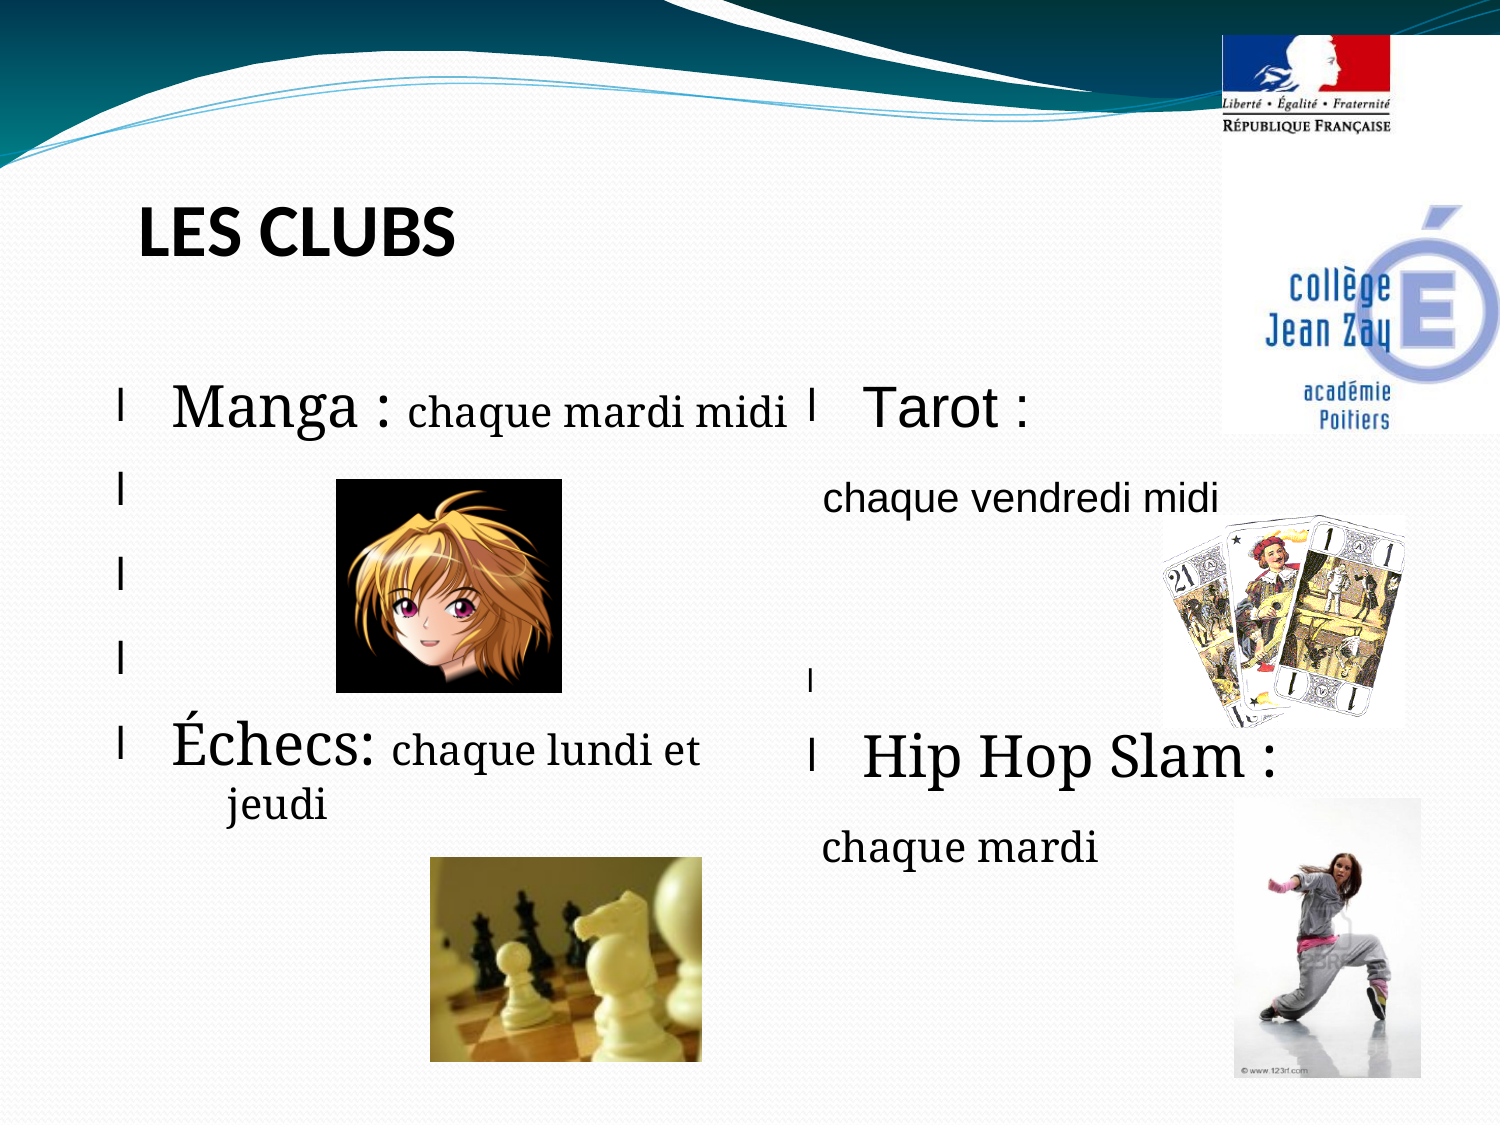

LES CLUBS
Manga : chaque mardi midi
Échecs: chaque lundi et jeudi
Tarot :
 chaque vendredi midi
Hip Hop Slam :
 chaque mardi